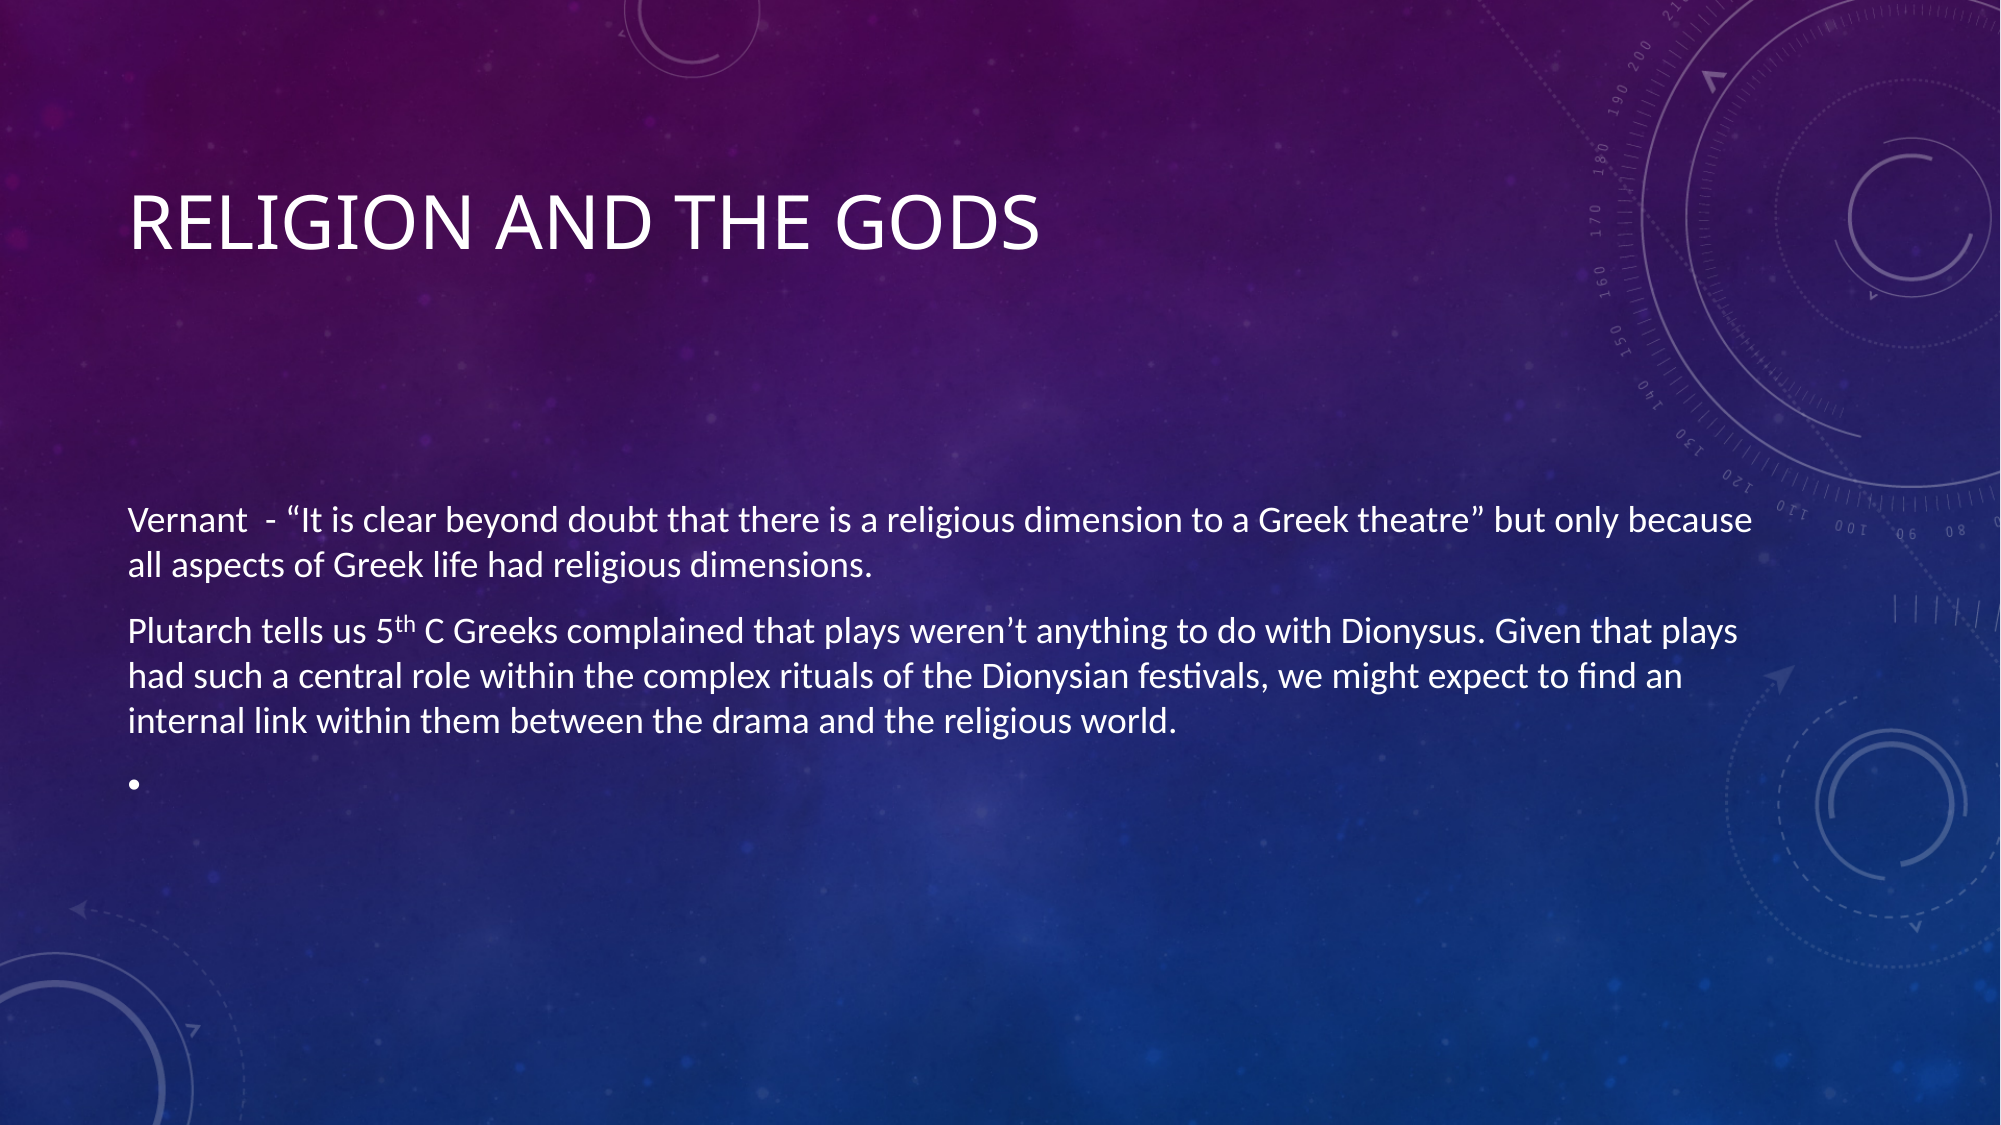

# Religion and the gods
Vernant - “It is clear beyond doubt that there is a religious dimension to a Greek theatre” but only because all aspects of Greek life had religious dimensions.
Plutarch tells us 5th C Greeks complained that plays weren’t anything to do with Dionysus. Given that plays had such a central role within the complex rituals of the Dionysian festivals, we might expect to find an internal link within them between the drama and the religious world.